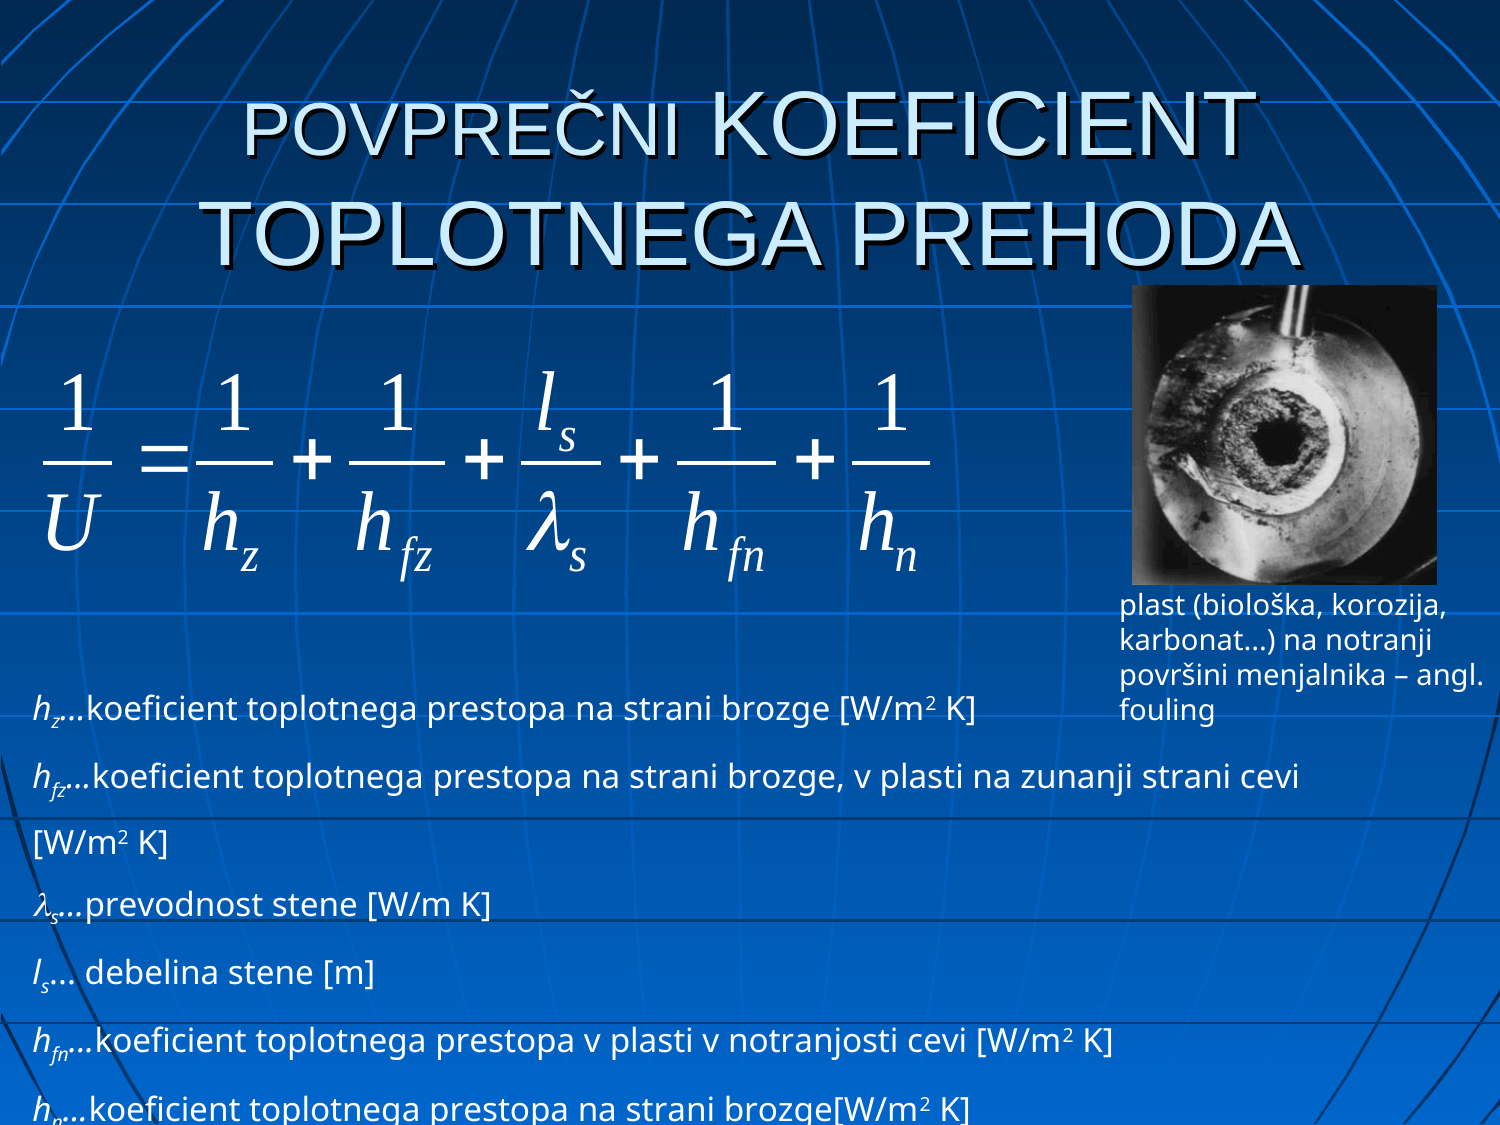

# POVPREČNI KOEFICIENT TOPLOTNEGA PREHODA
plast (biološka, korozija, karbonat...) na notranji površini menjalnika – angl. fouling
hz...koeficient toplotnega prestopa na strani brozge [W/m2 K]
hfz...koeficient toplotnega prestopa na strani brozge, v plasti na zunanji strani cevi [W/m2 K]
s...prevodnost stene [W/m K]
ls... debelina stene [m]
hfn...koeficient toplotnega prestopa v plasti v notranjosti cevi [W/m2 K]
hn...koeficient toplotnega prestopa na strani brozge[W/m2 K]